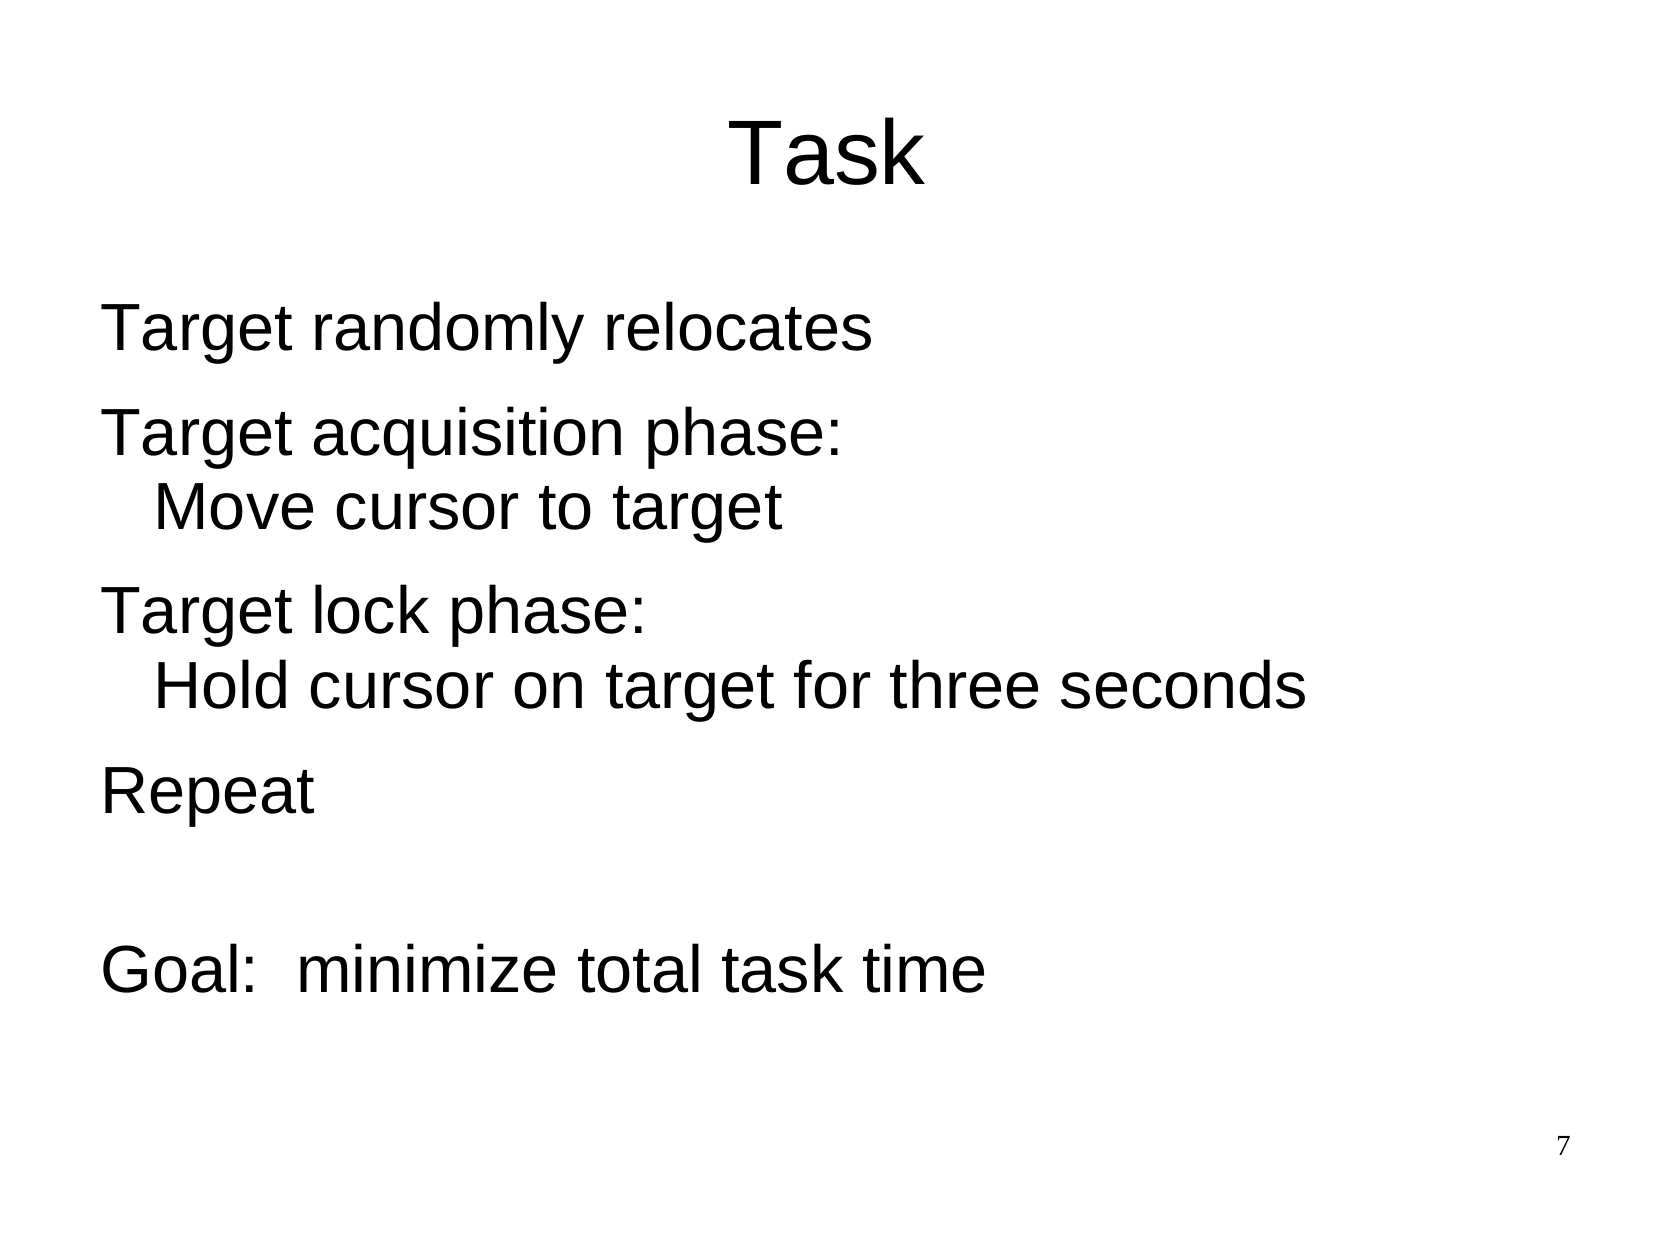

# Task
Target randomly relocates
Target acquisition phase:
Move cursor to target
Target lock phase:
Hold cursor on target for three seconds
Repeat
Goal: minimize total task time
7